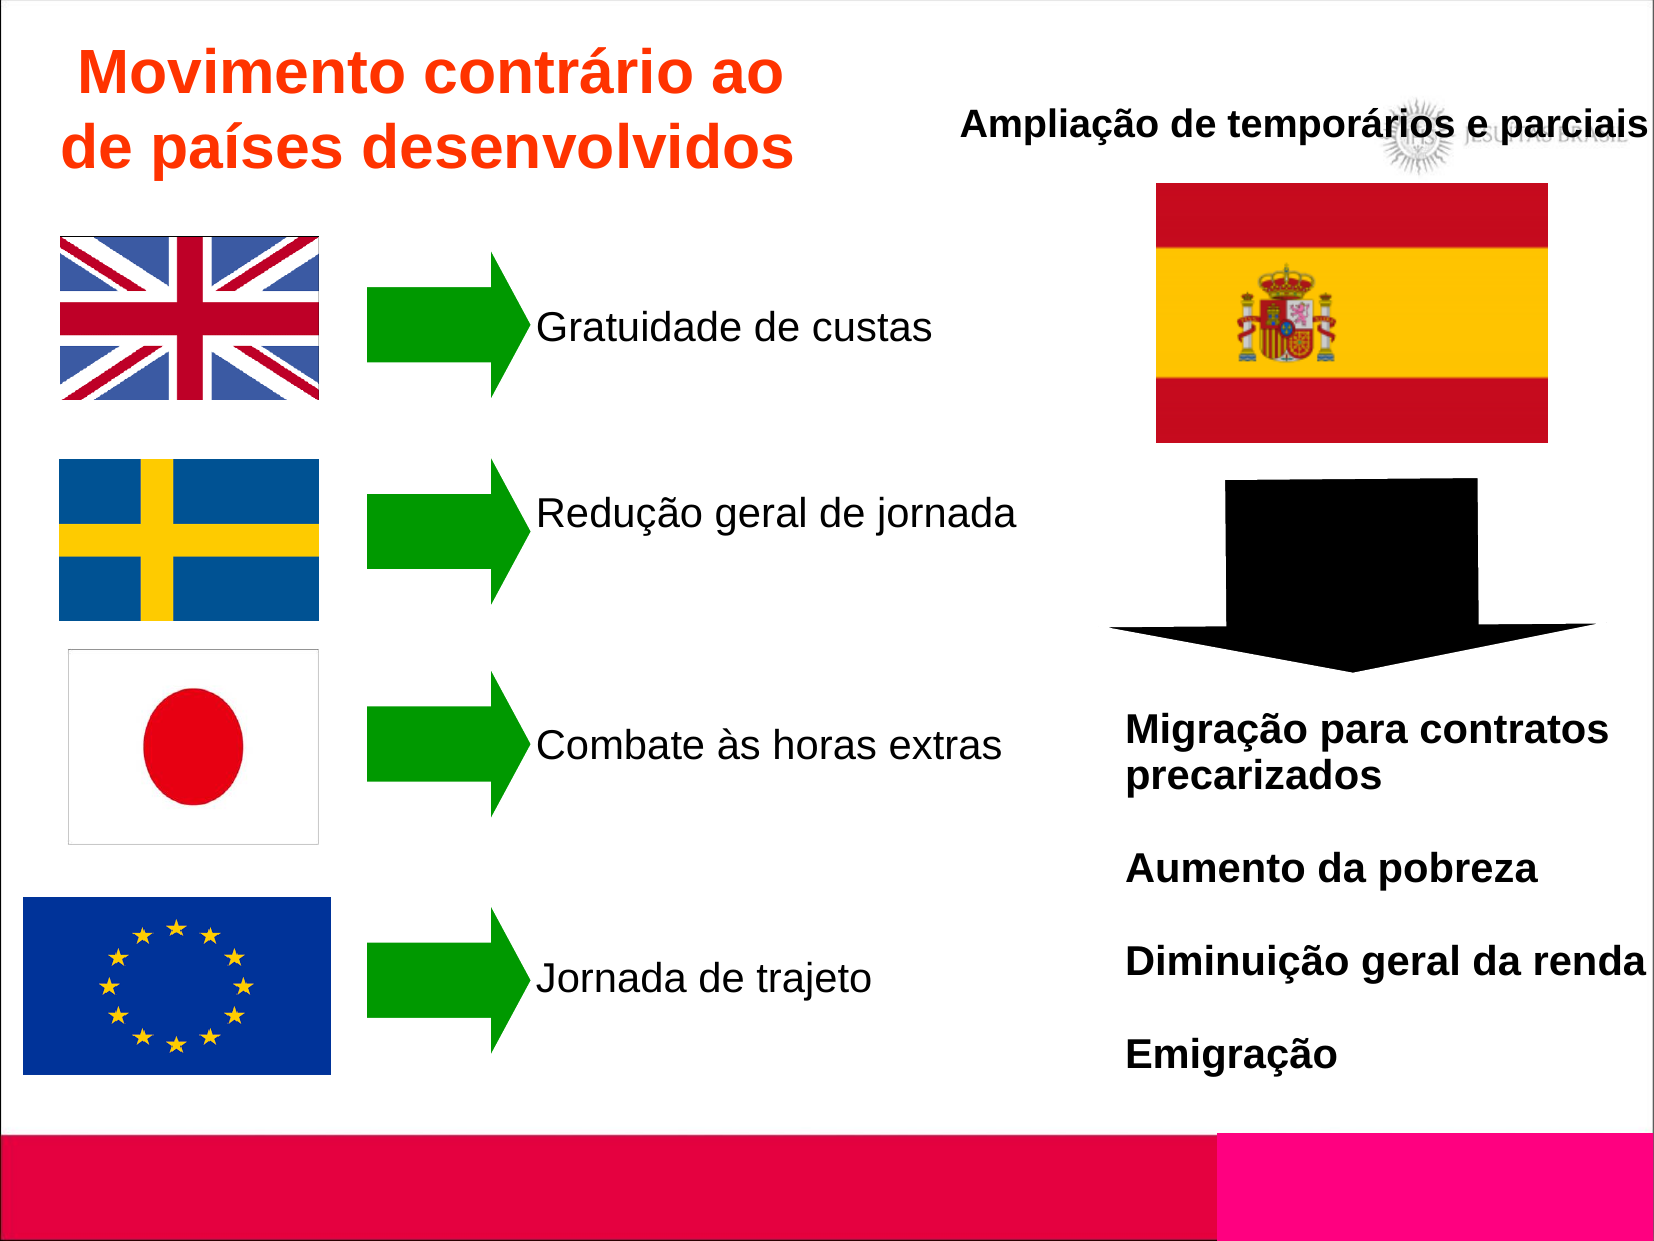

Movimento contrário ao
de países desenvolvidos
Ampliação de temporários e parciais
Gratuidade de custas
Redução geral de jornada
Combate às horas extras
Jornada de trajeto
Migração para contratos precarizados
Aumento da pobreza
Diminuição geral da renda
Emigração